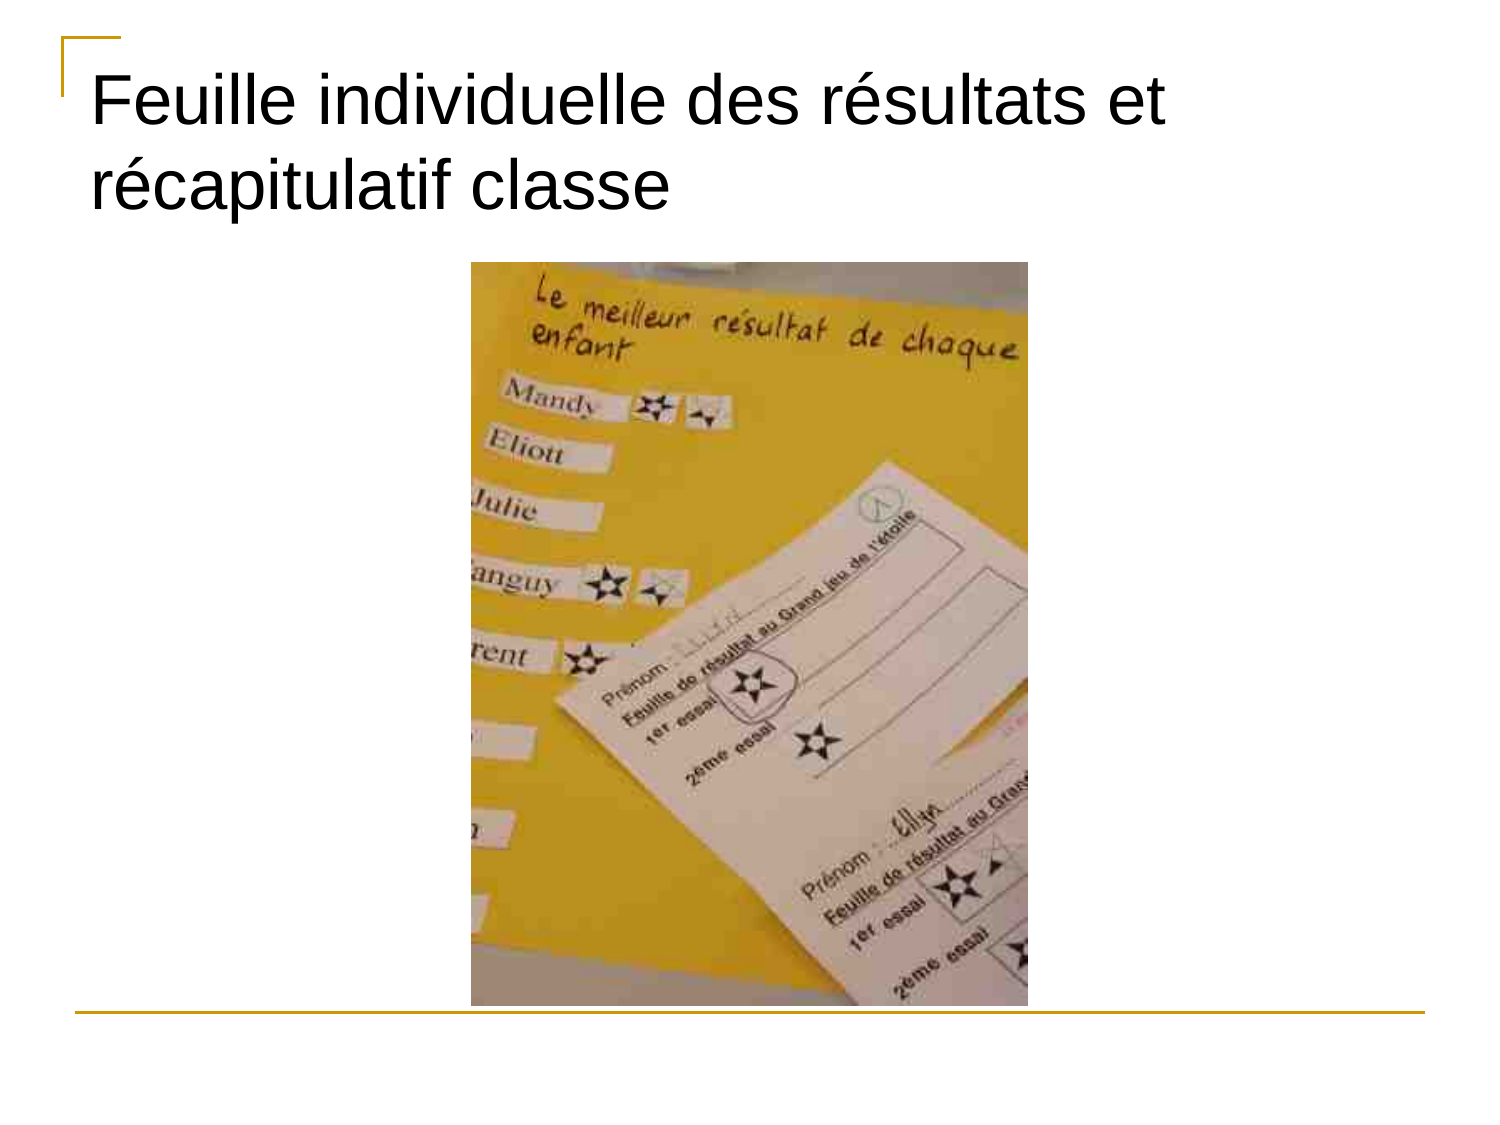

# Feuille individuelle des résultats et récapitulatif classe